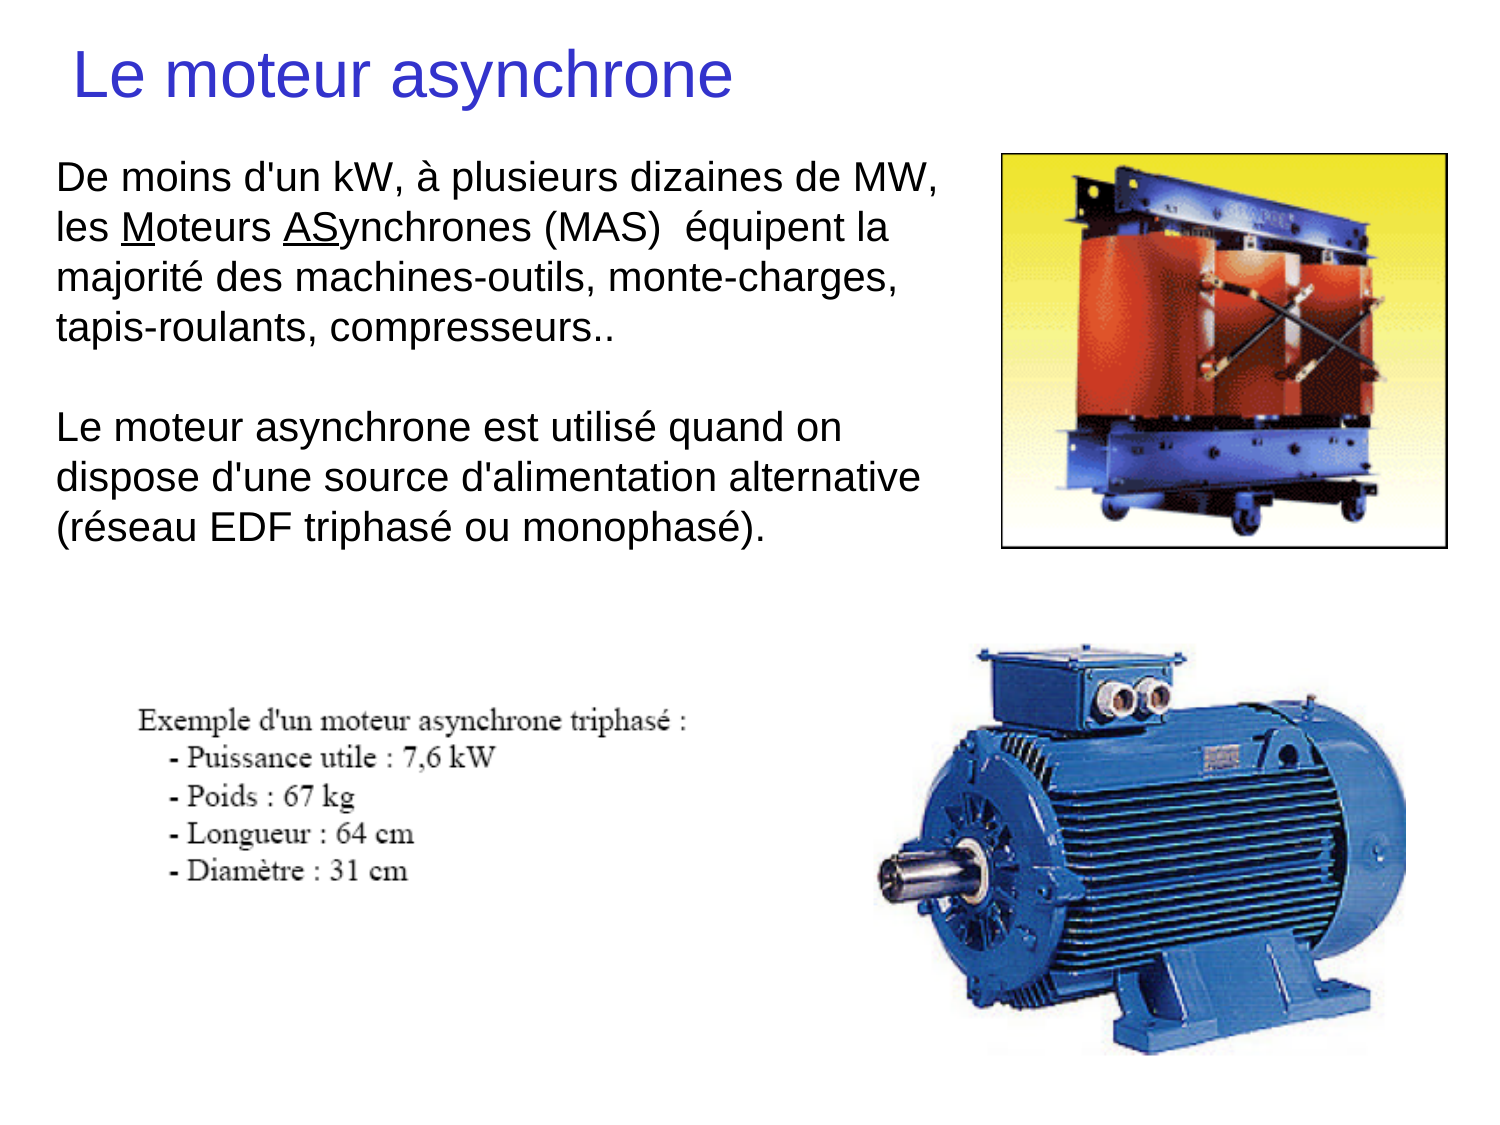

Le moteur asynchrone
De moins d'un kW, à plusieurs dizaines de MW, les Moteurs ASynchrones (MAS) équipent la majorité des machines-outils, monte-charges, tapis-roulants, compresseurs..
Le moteur asynchrone est utilisé quand on dispose d'une source d'alimentation alternative (réseau EDF triphasé ou monophasé).
Il existe un grand nombre de type de moteurs :
	Moteurs à courant continu
	Moteurs asynchrones
	Moteurs synchrones
	Moteurs pas à pas…